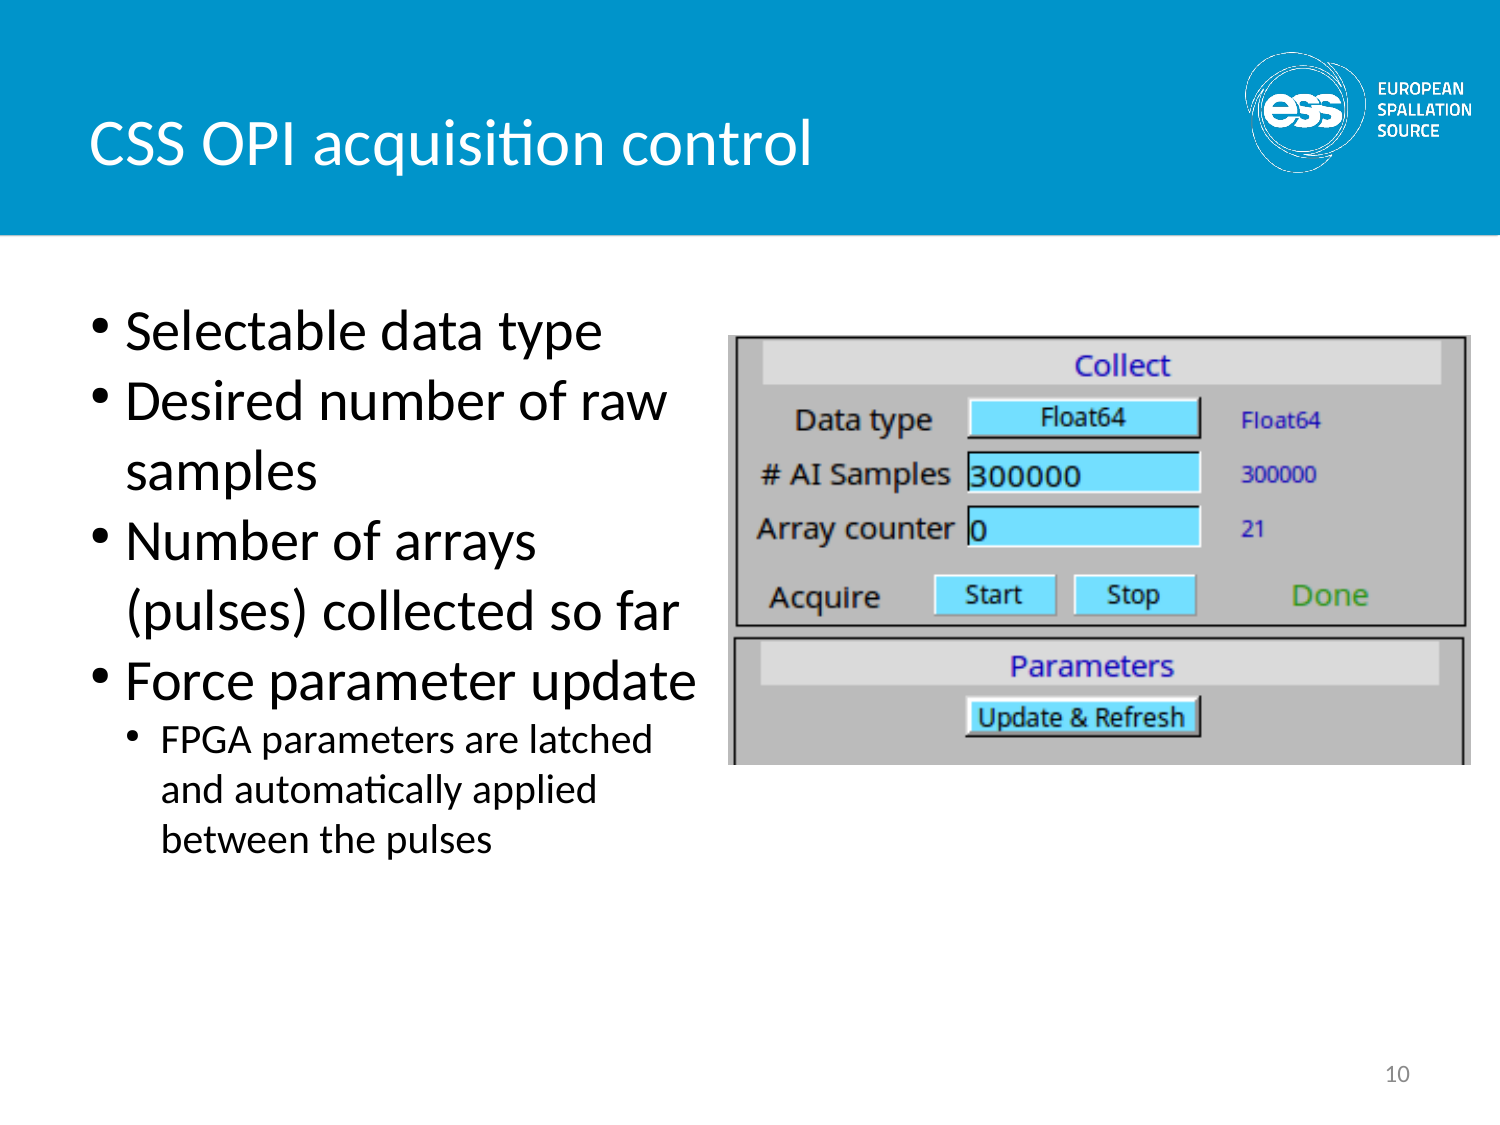

CSS OPI acquisition control
Selectable data type
Desired number of raw samples
Number of arrays (pulses) collected so far
Force parameter update
FPGA parameters are latched and automatically applied between the pulses